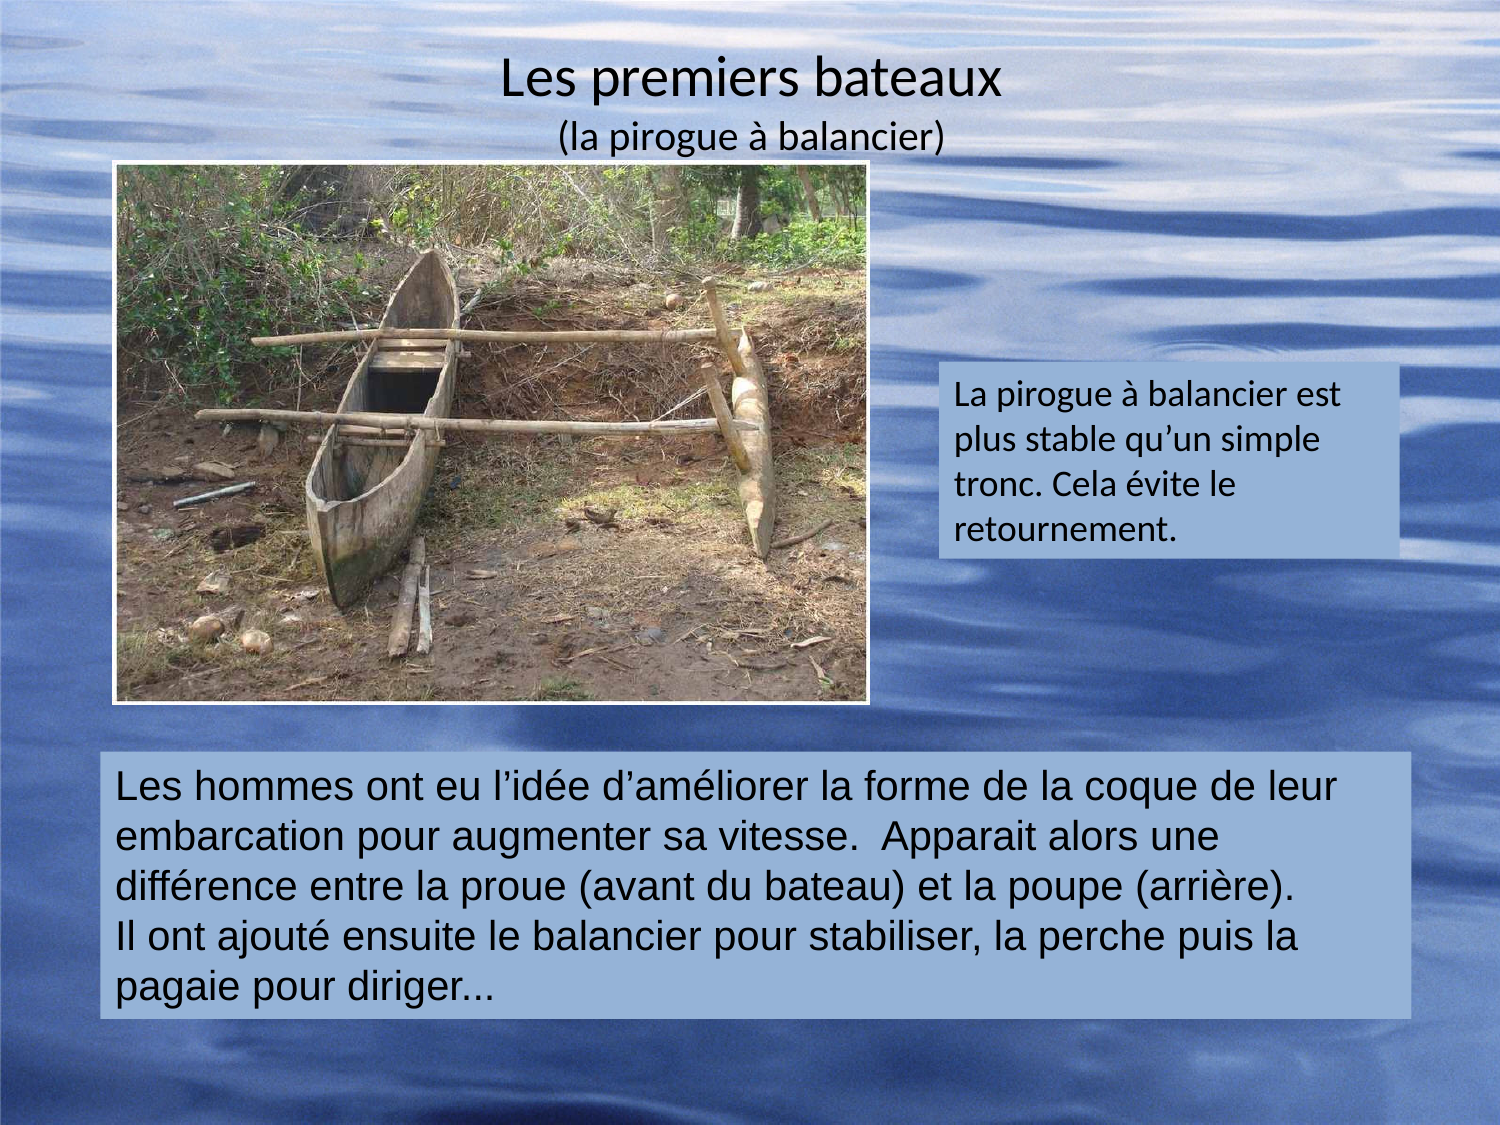

# Les premiers bateaux (la pirogue à balancier)
La pirogue à balancier est plus stable qu’un simple tronc. Cela évite le retournement.
Les hommes ont eu l’idée d’améliorer la forme de la coque de leur embarcation pour augmenter sa vitesse. Apparait alors une différence entre la proue (avant du bateau) et la poupe (arrière).
Il ont ajouté ensuite le balancier pour stabiliser, la perche puis la pagaie pour diriger...